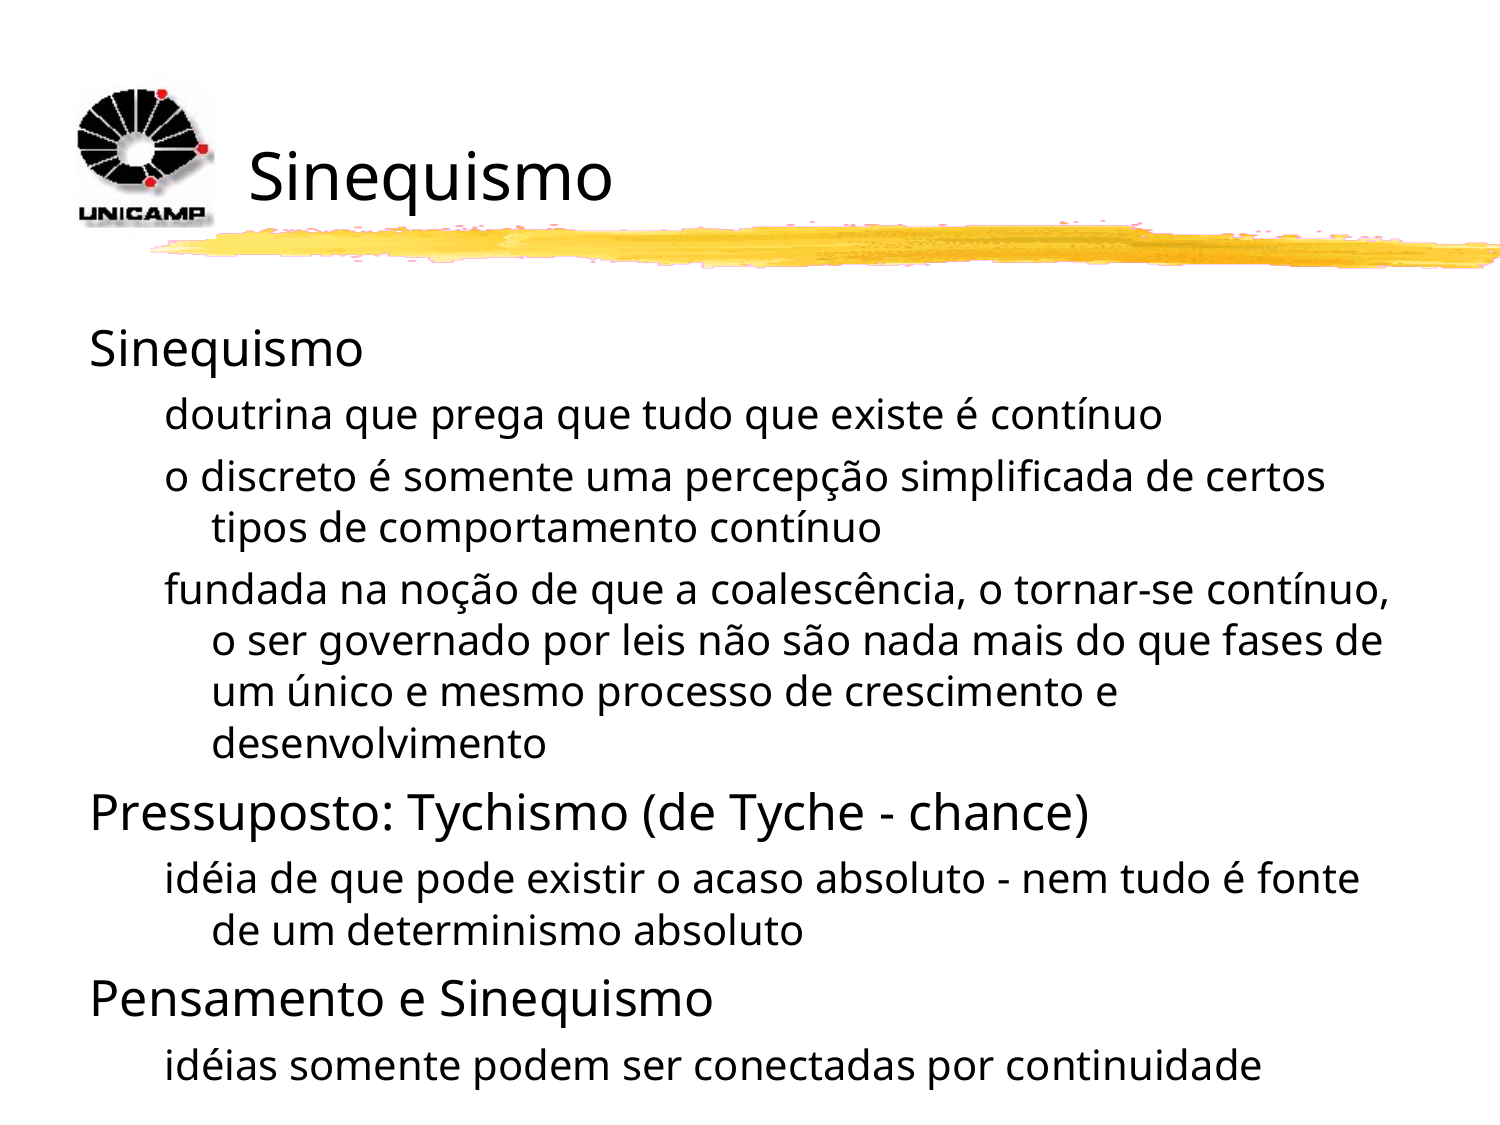

# Sinequismo
Sinequismo
doutrina que prega que tudo que existe é contínuo
o discreto é somente uma percepção simplificada de certos tipos de comportamento contínuo
fundada na noção de que a coalescência, o tornar-se contínuo, o ser governado por leis não são nada mais do que fases de um único e mesmo processo de crescimento e desenvolvimento
Pressuposto: Tychismo (de Tyche - chance)
idéia de que pode existir o acaso absoluto - nem tudo é fonte de um determinismo absoluto
Pensamento e Sinequismo
idéias somente podem ser conectadas por continuidade